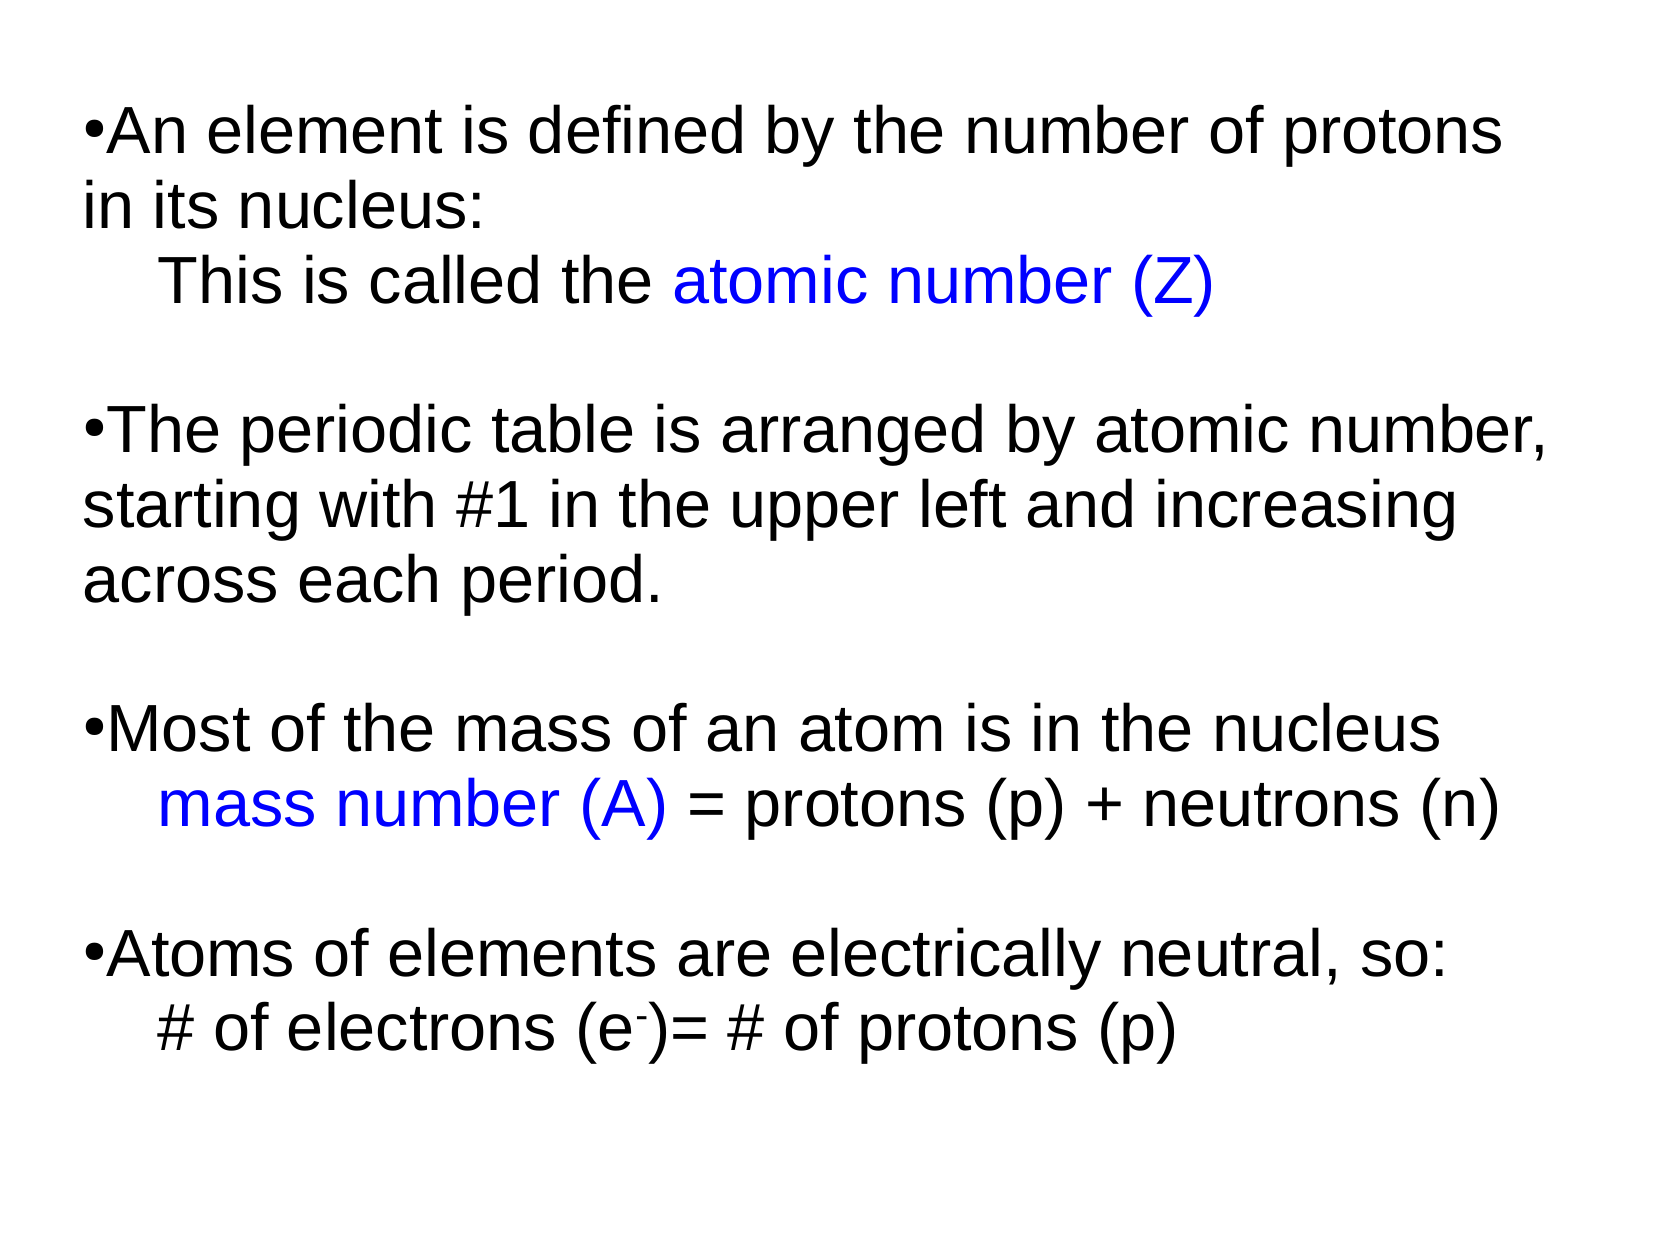

# An element is defined by the number of protons in its nucleus: This is called the atomic number (Z)
The periodic table is arranged by atomic number, starting with #1 in the upper left and increasing across each period.
Most of the mass of an atom is in the nucleus
	mass number (A) = protons (p) + neutrons (n)
Atoms of elements are electrically neutral, so:
	# of electrons (e-)= # of protons (p)